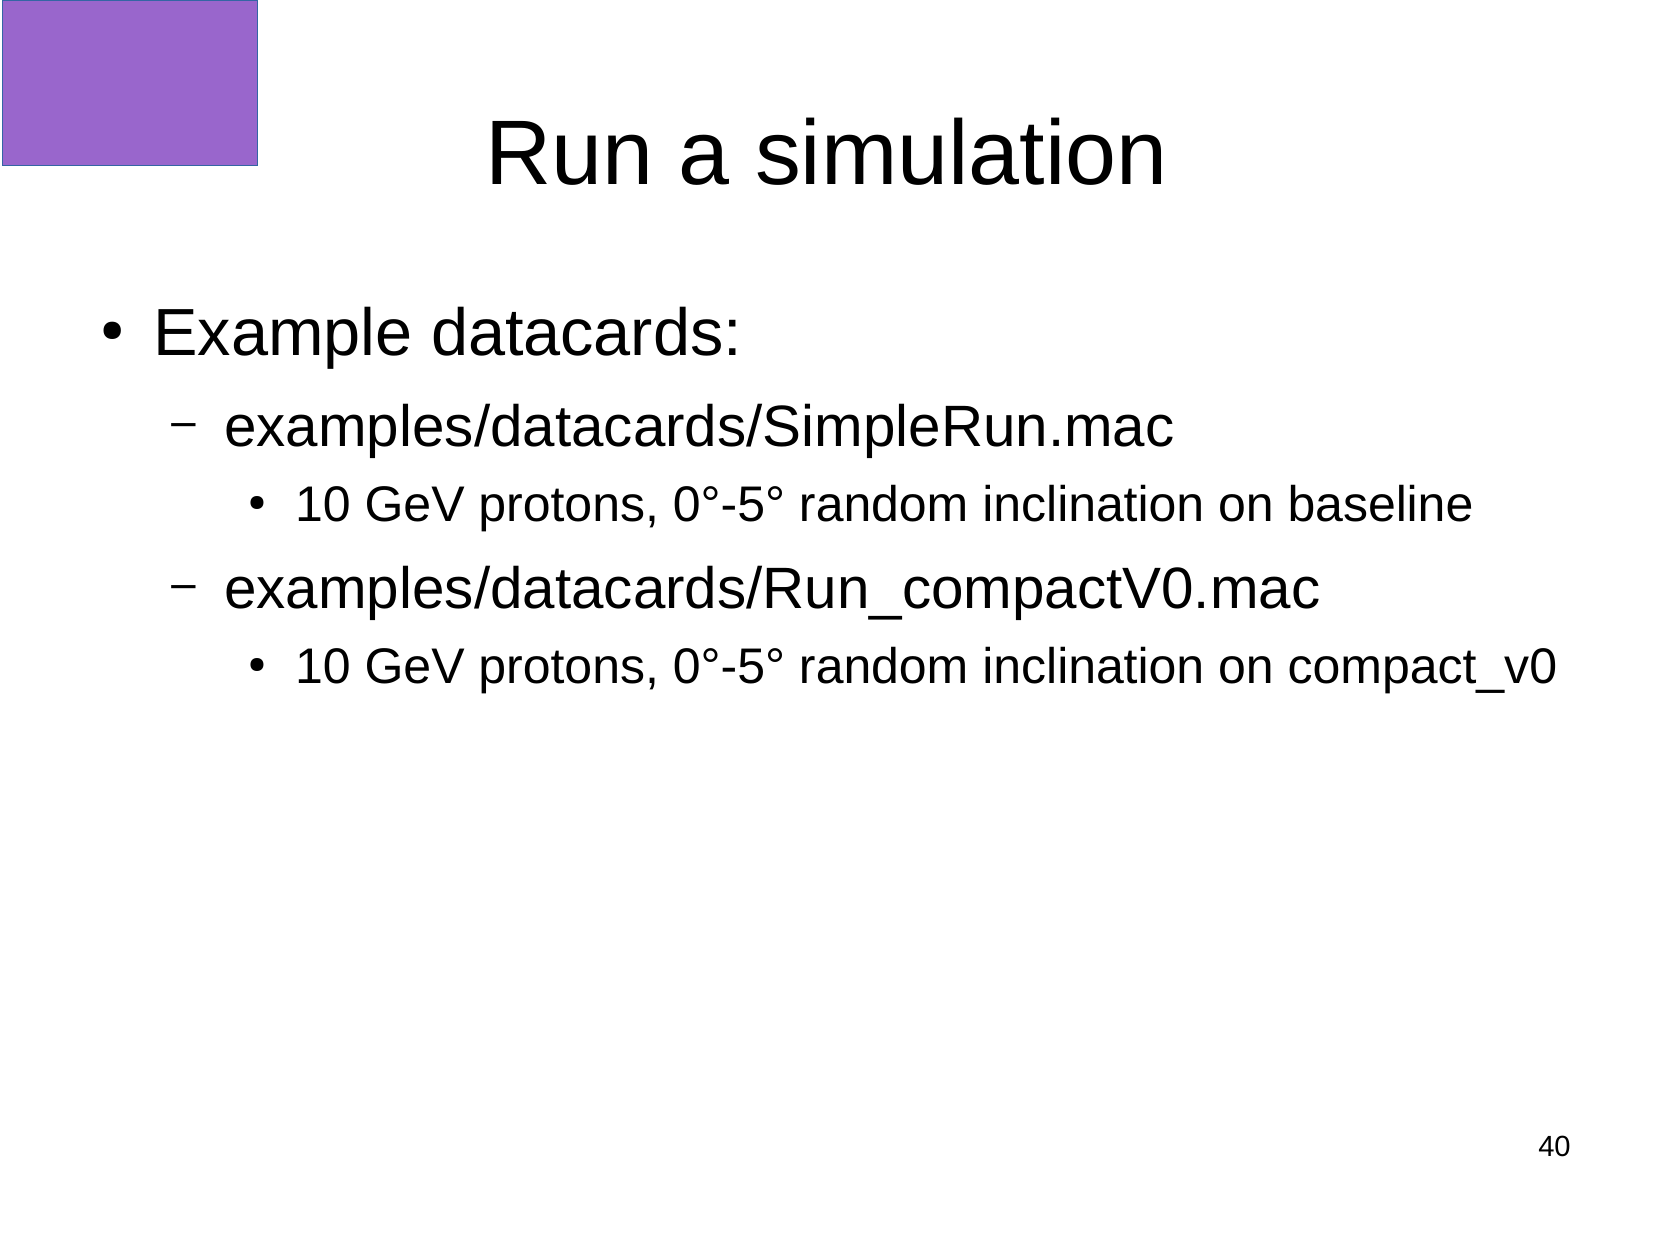

# Run a simulation
Example datacards:
examples/datacards/SimpleRun.mac
10 GeV protons, 0°-5° random inclination on baseline
examples/datacards/Run_compactV0.mac
10 GeV protons, 0°-5° random inclination on compact_v0
40